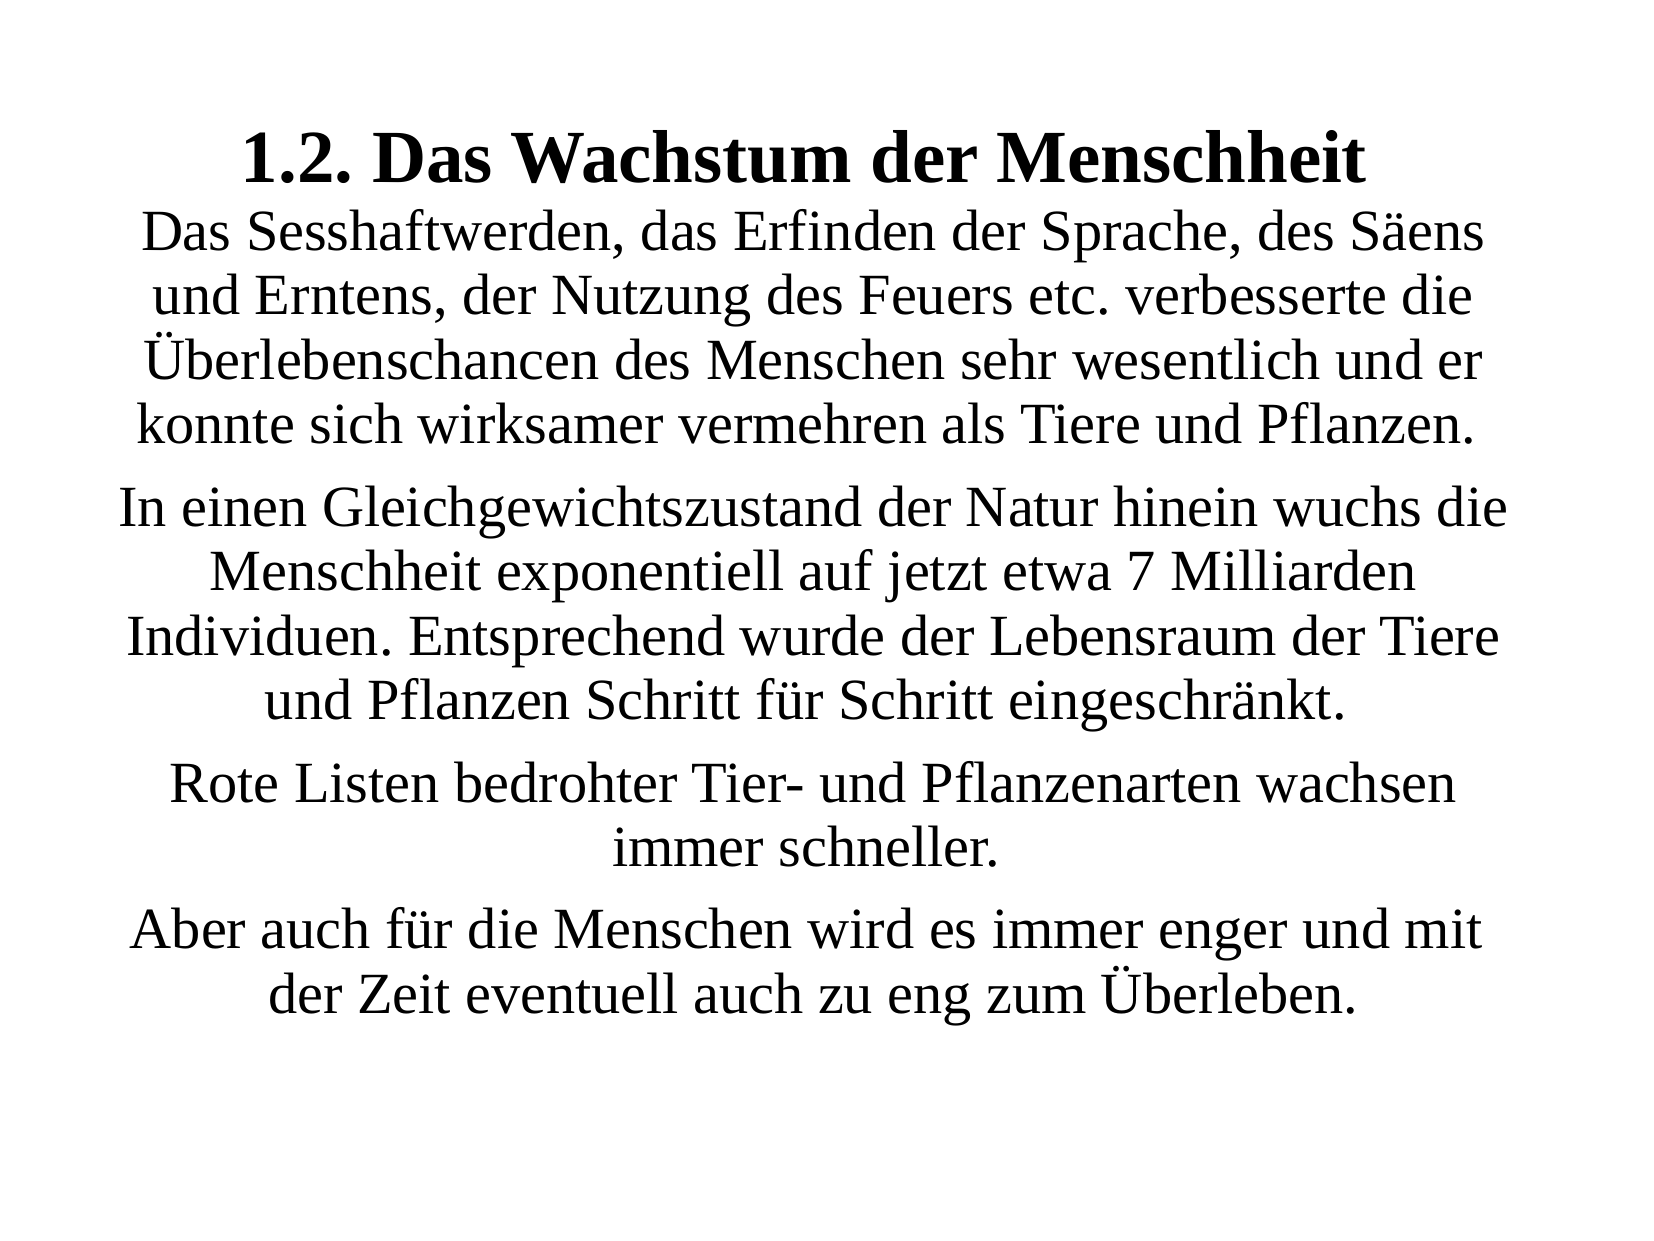

1.2. Das Wachstum der Menschheit
Das Sesshaftwerden, das Erfinden der Sprache, des Säens und Erntens, der Nutzung des Feuers etc. verbesserte die Überlebenschancen des Menschen sehr wesentlich und er konnte sich wirksamer vermehren als Tiere und Pflanzen.
In einen Gleichgewichtszustand der Natur hinein wuchs die Menschheit exponentiell auf jetzt etwa 7 Milliarden Individuen. Entsprechend wurde der Lebensraum der Tiere und Pflanzen Schritt für Schritt eingeschränkt.
Rote Listen bedrohter Tier- und Pflanzenarten wachsen immer schneller.
Aber auch für die Menschen wird es immer enger und mit
der Zeit eventuell auch zu eng zum Überleben.